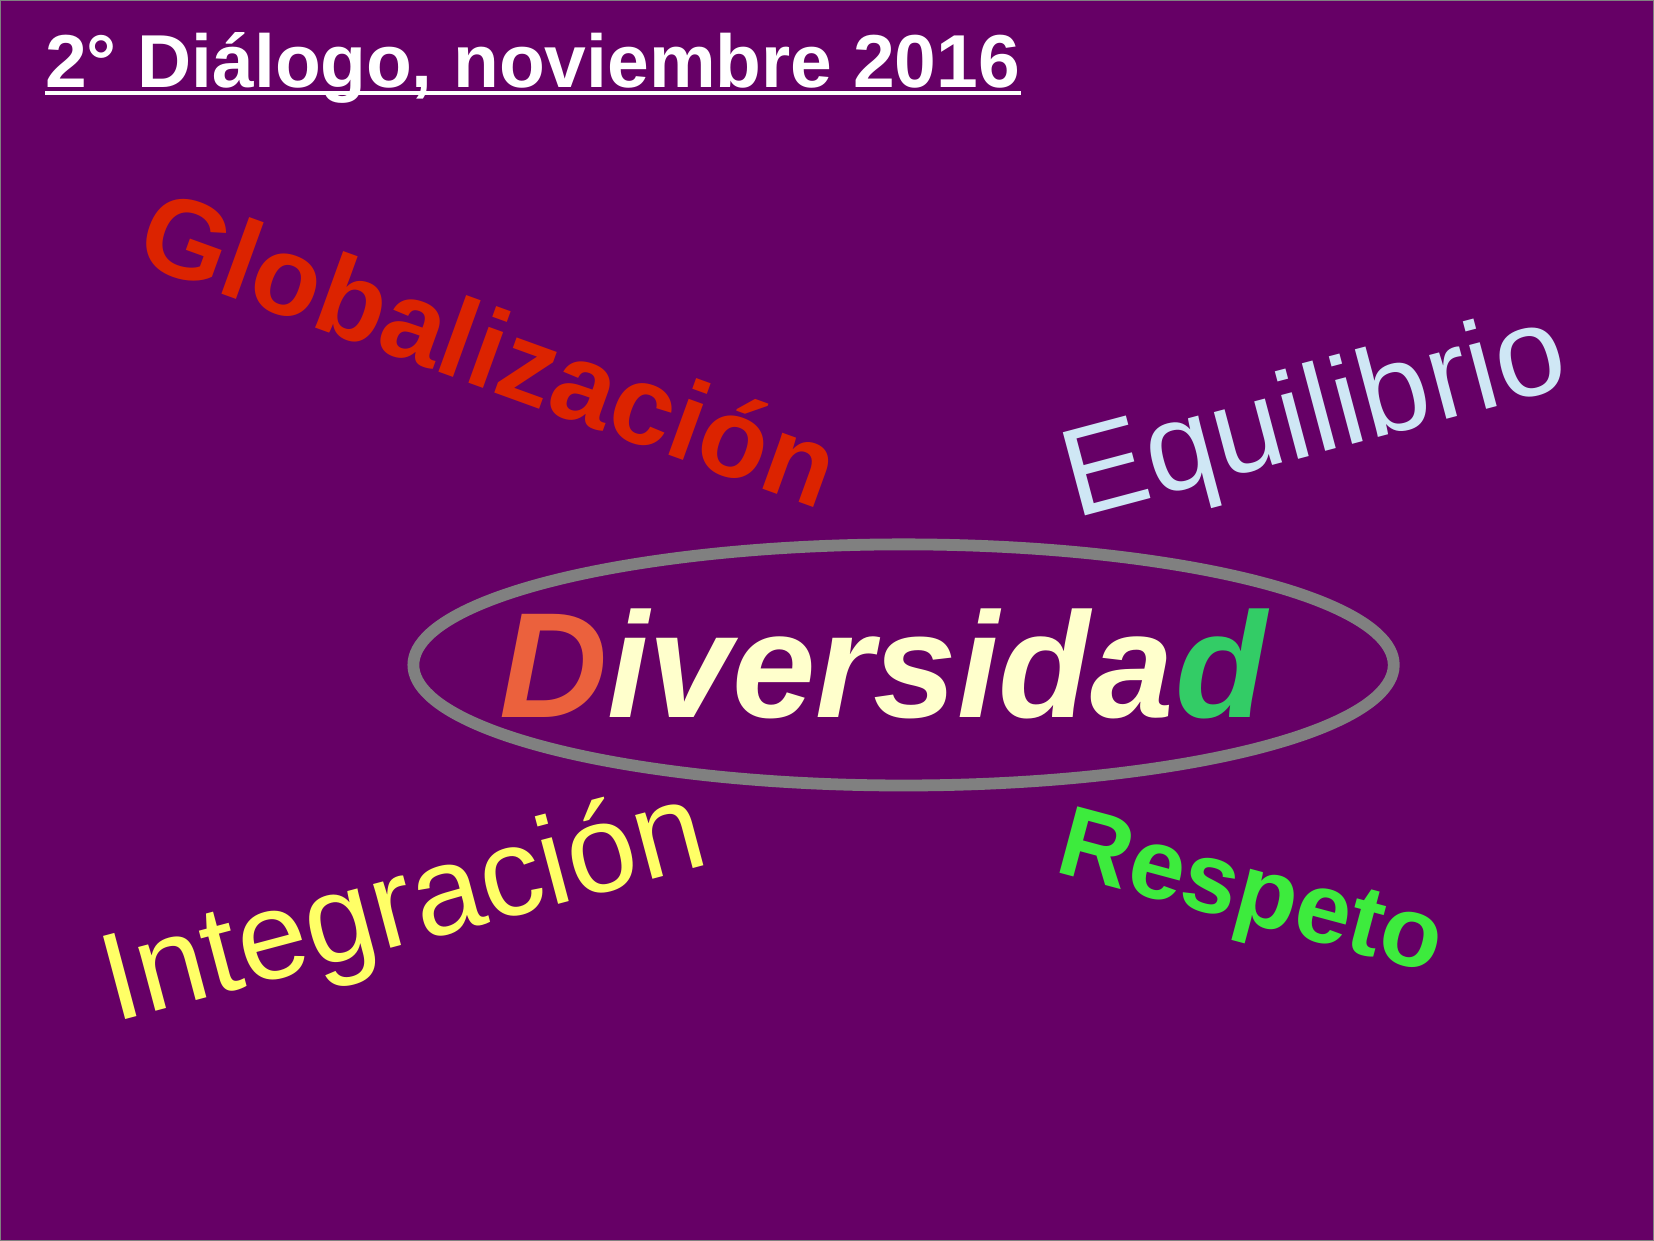

2° Diálogo, noviembre 2016
Globalización
Equilibrio
# Diversidad
Respeto
Integración